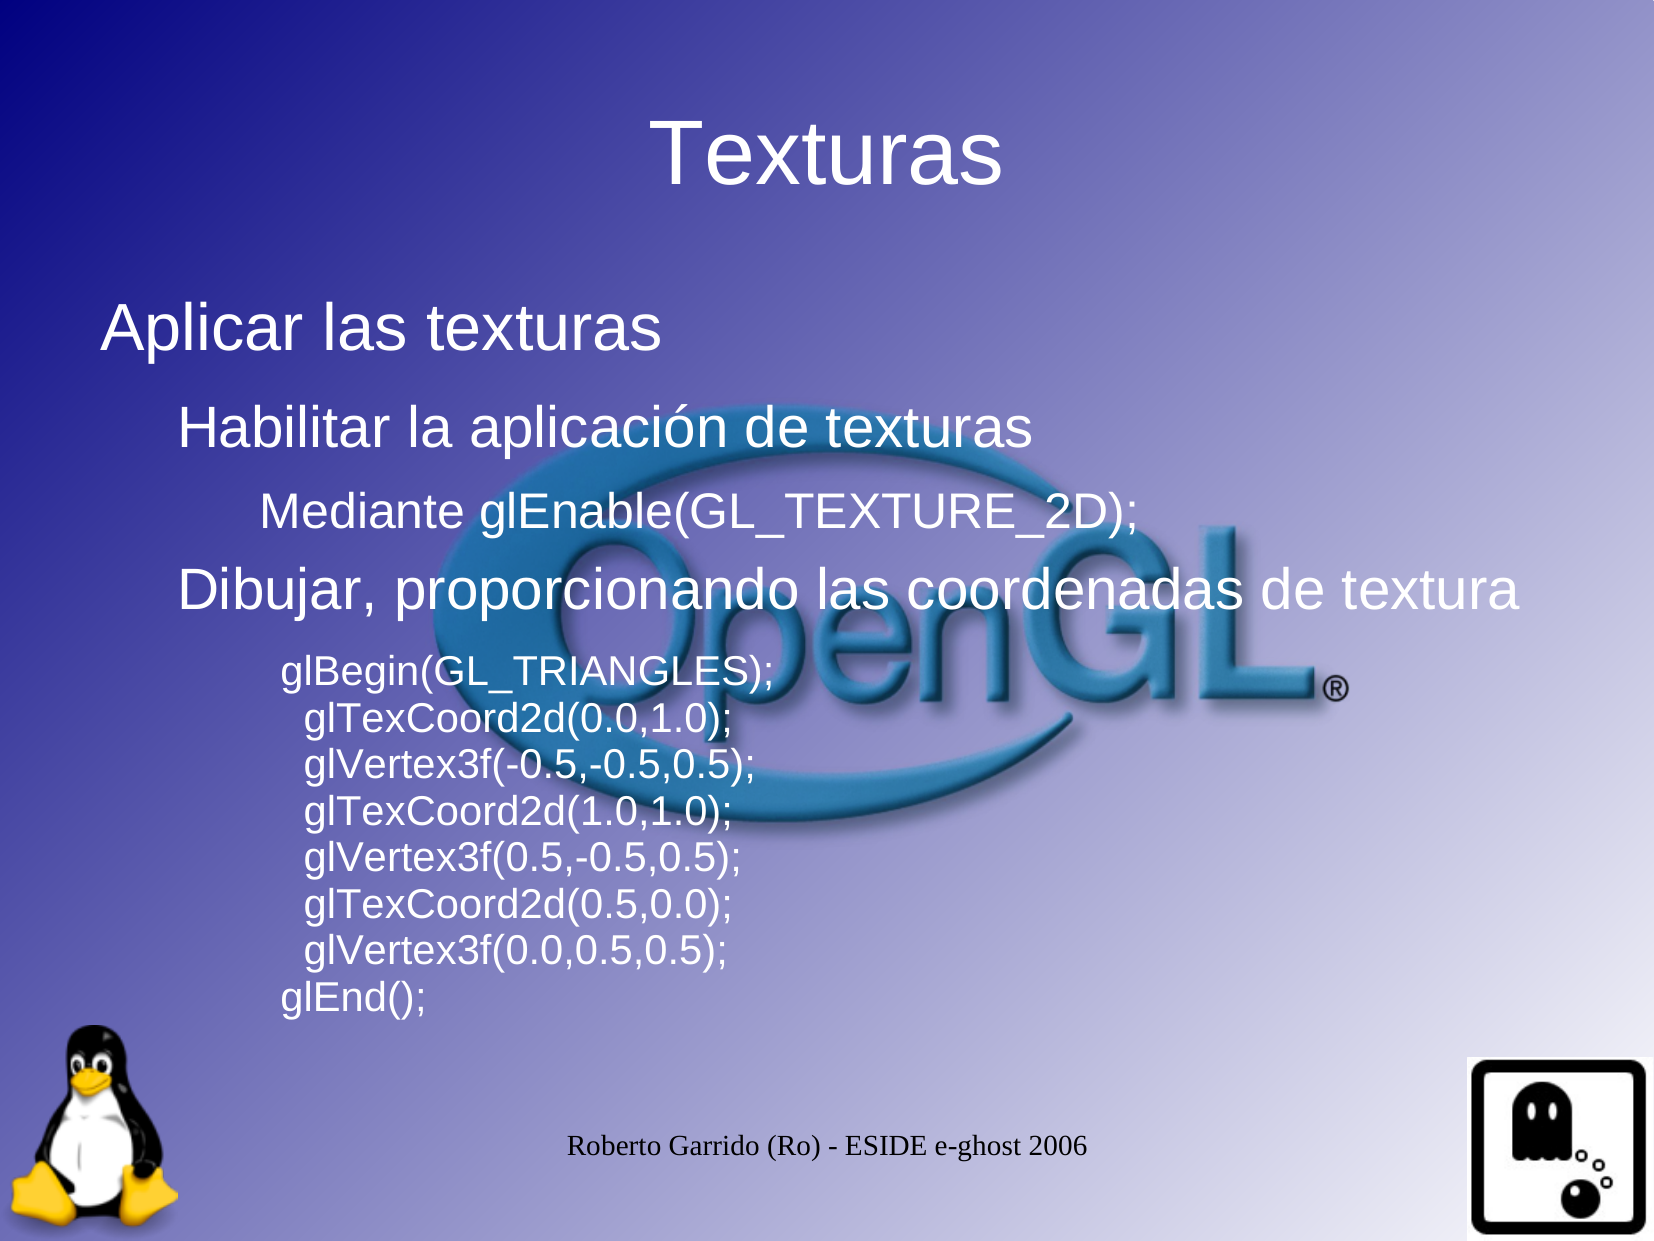

# Texturas
Aplicar las texturas
Habilitar la aplicación de texturas
Mediante glEnable(GL_TEXTURE_2D);
Dibujar, proporcionando las coordenadas de textura
glBegin(GL_TRIANGLES);
 glTexCoord2d(0.0,1.0);
 glVertex3f(-0.5,-0.5,0.5);
 glTexCoord2d(1.0,1.0);
 glVertex3f(0.5,-0.5,0.5);
 glTexCoord2d(0.5,0.0);
 glVertex3f(0.0,0.5,0.5);
glEnd();
Roberto Garrido (Ro) - ESIDE e-ghost 2006